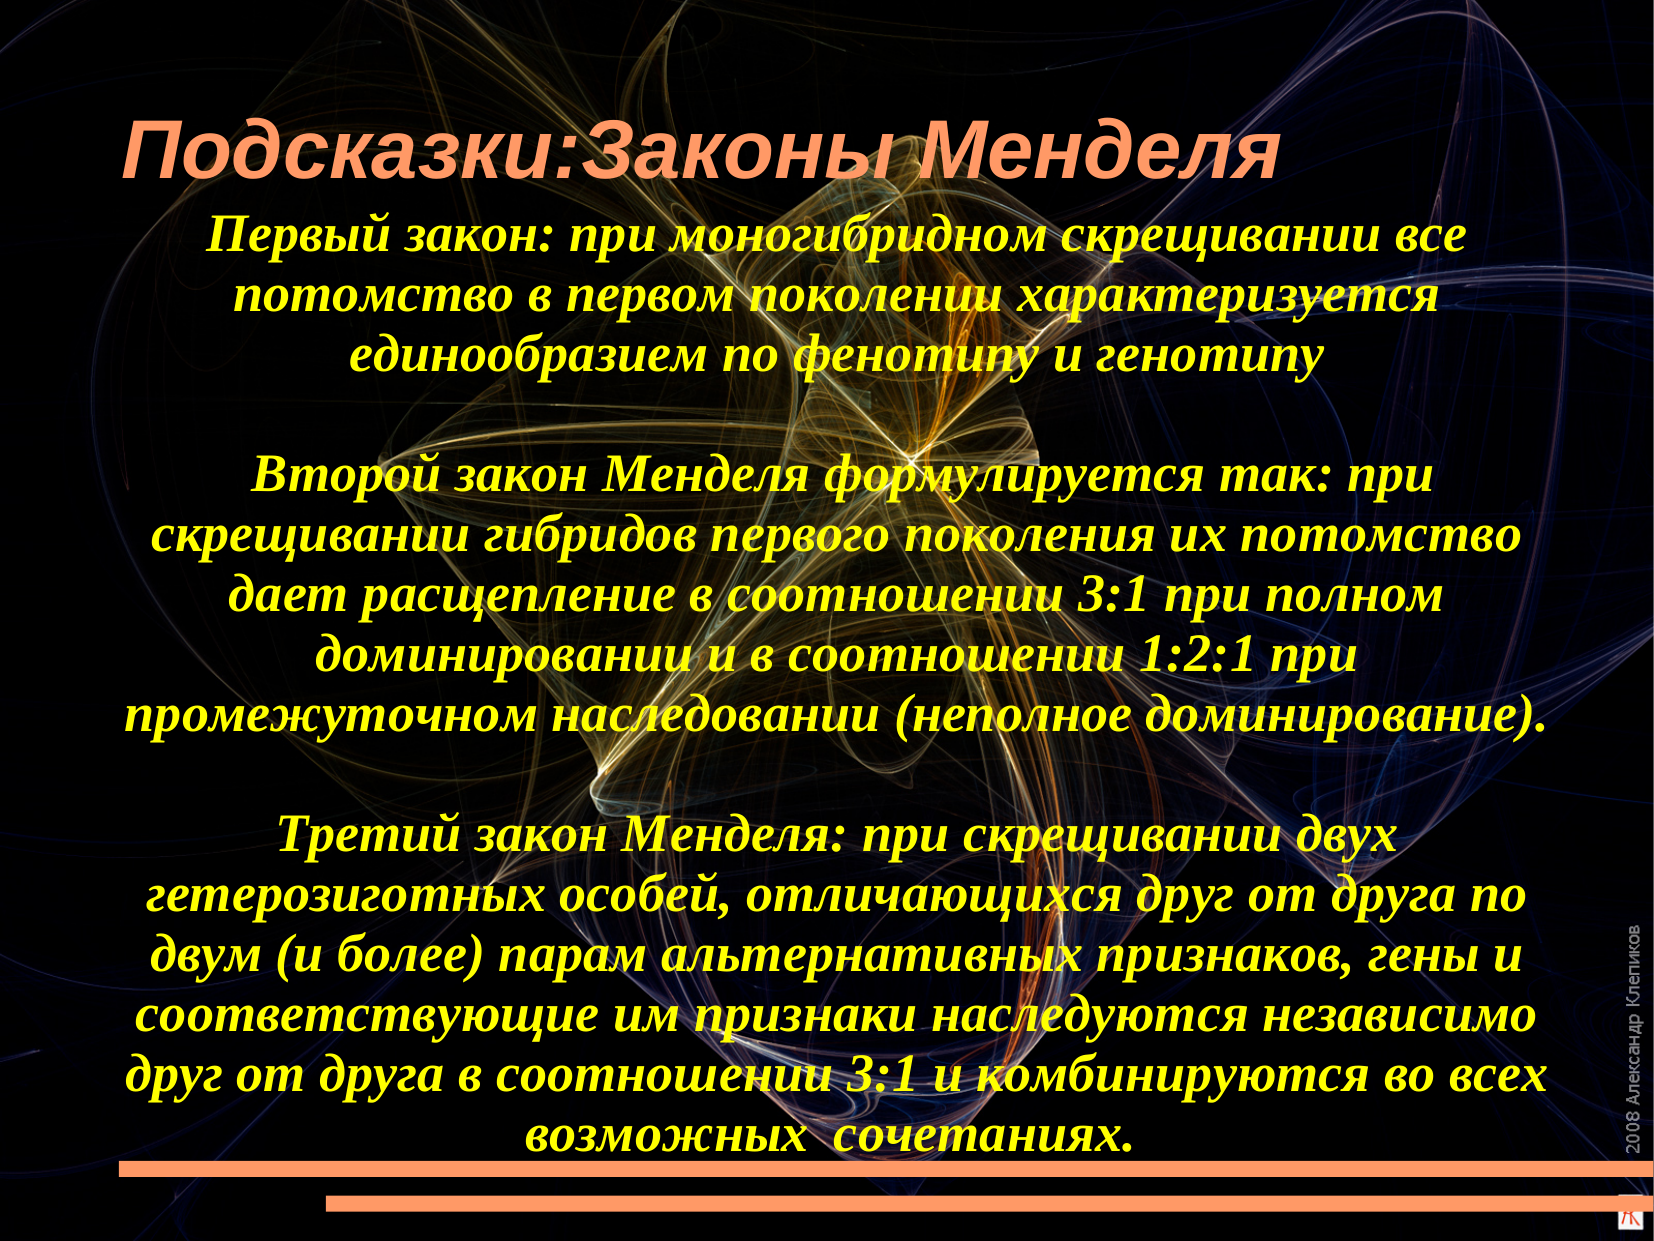

# Подсказки:Законы Менделя
Первый закон: при моногибридном скрещивании все потомство в первом поколении характеризуется единообразием по фенотипу и генотипу
 Второй закон Менделя формулируется так: при скрещивании гибридов первого поколения их потомство дает расщепление в соотношении 3:1 при полном доминировании и в соотношении 1:2:1 при промежуточном наследовании (неполное доминирование).
Третий закон Менделя: при скрещивании двух гетерозиготных особей, отличающихся друг от друга по двум (и более) парам альтернативных признаков, гены и соответствующие им признаки наследуются независимо друг от друга в соотношении 3:1 и комбинируются во всех возможных	 сочетаниях.